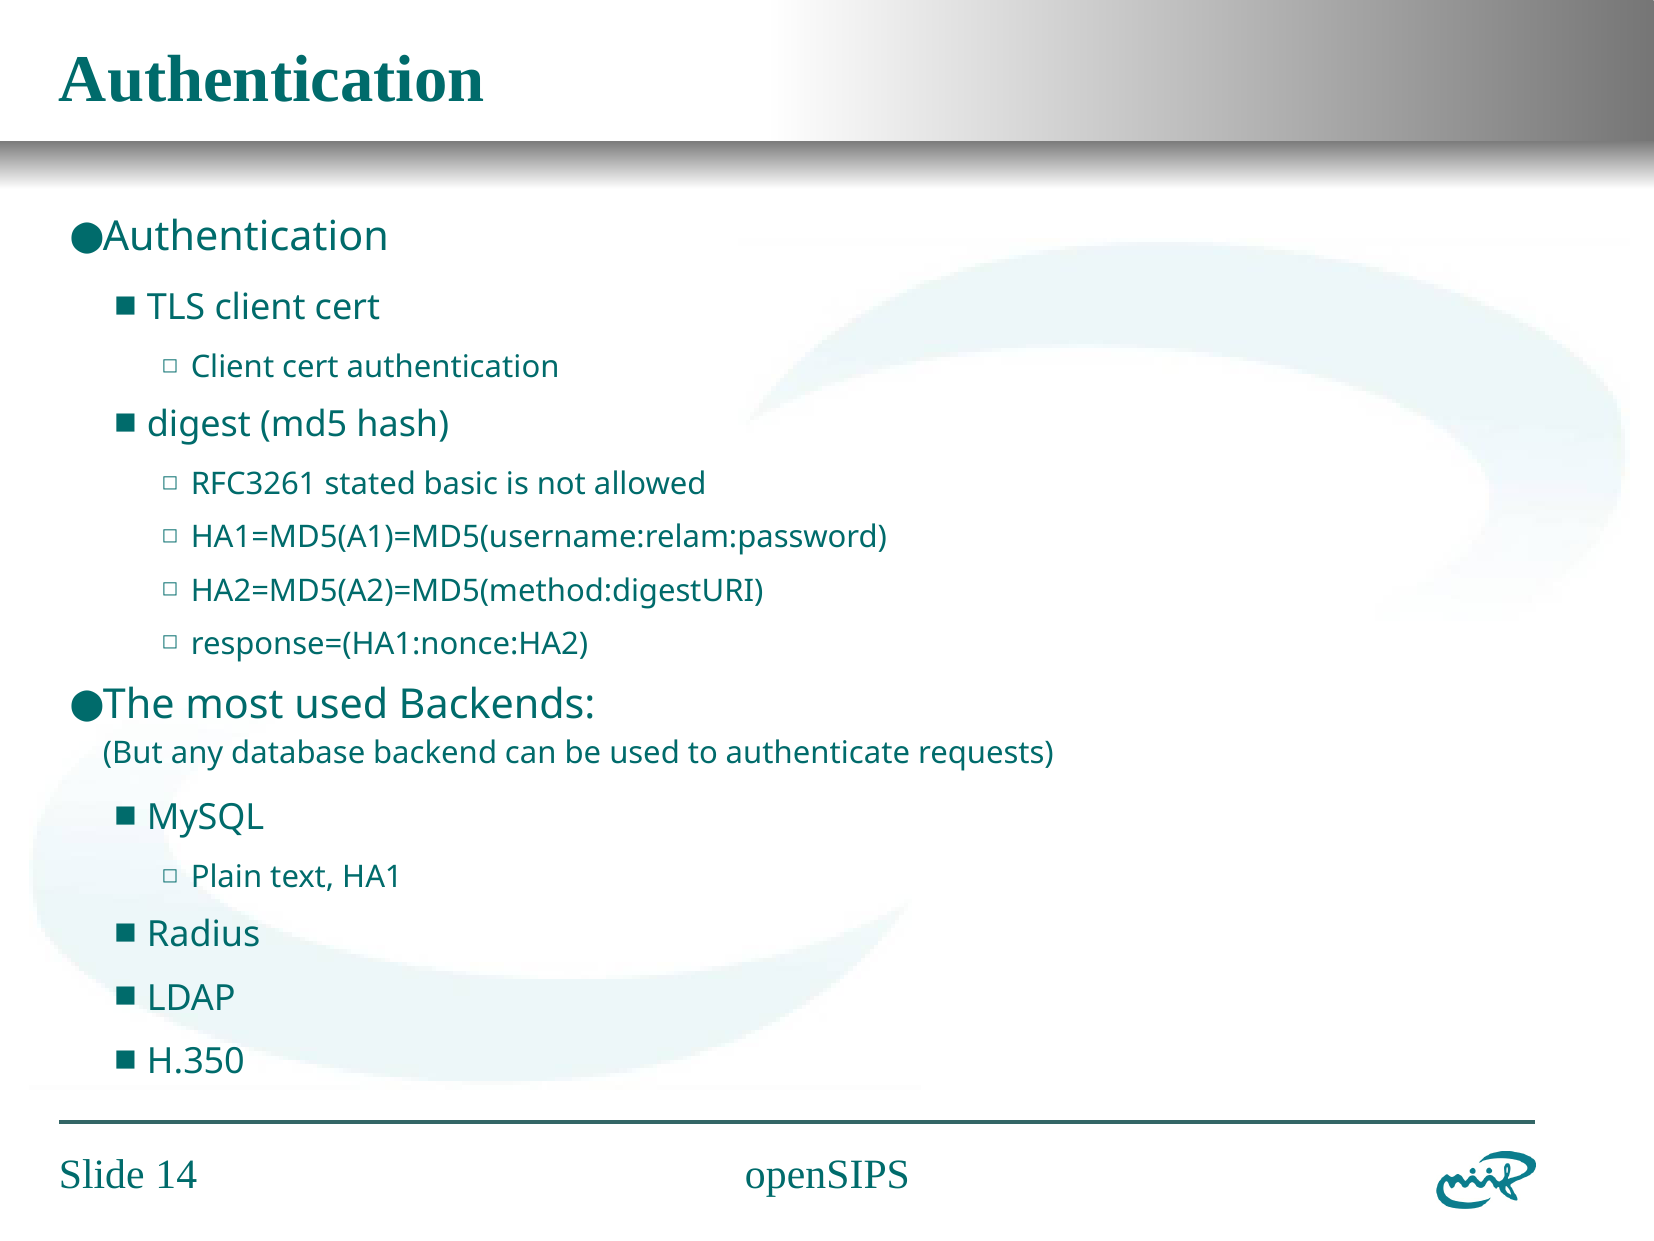

# Authentication
Authentication
TLS client cert
Client cert authentication
digest (md5 hash)
RFC3261 stated basic is not allowed
HA1=MD5(A1)=MD5(username:relam:password)
HA2=MD5(A2)=MD5(method:digestURI)
response=(HA1:nonce:HA2)
The most used Backends:
(But any database backend can be used to authenticate requests)
MySQL
Plain text, HA1
Radius
LDAP
H.350
14
openSIPS